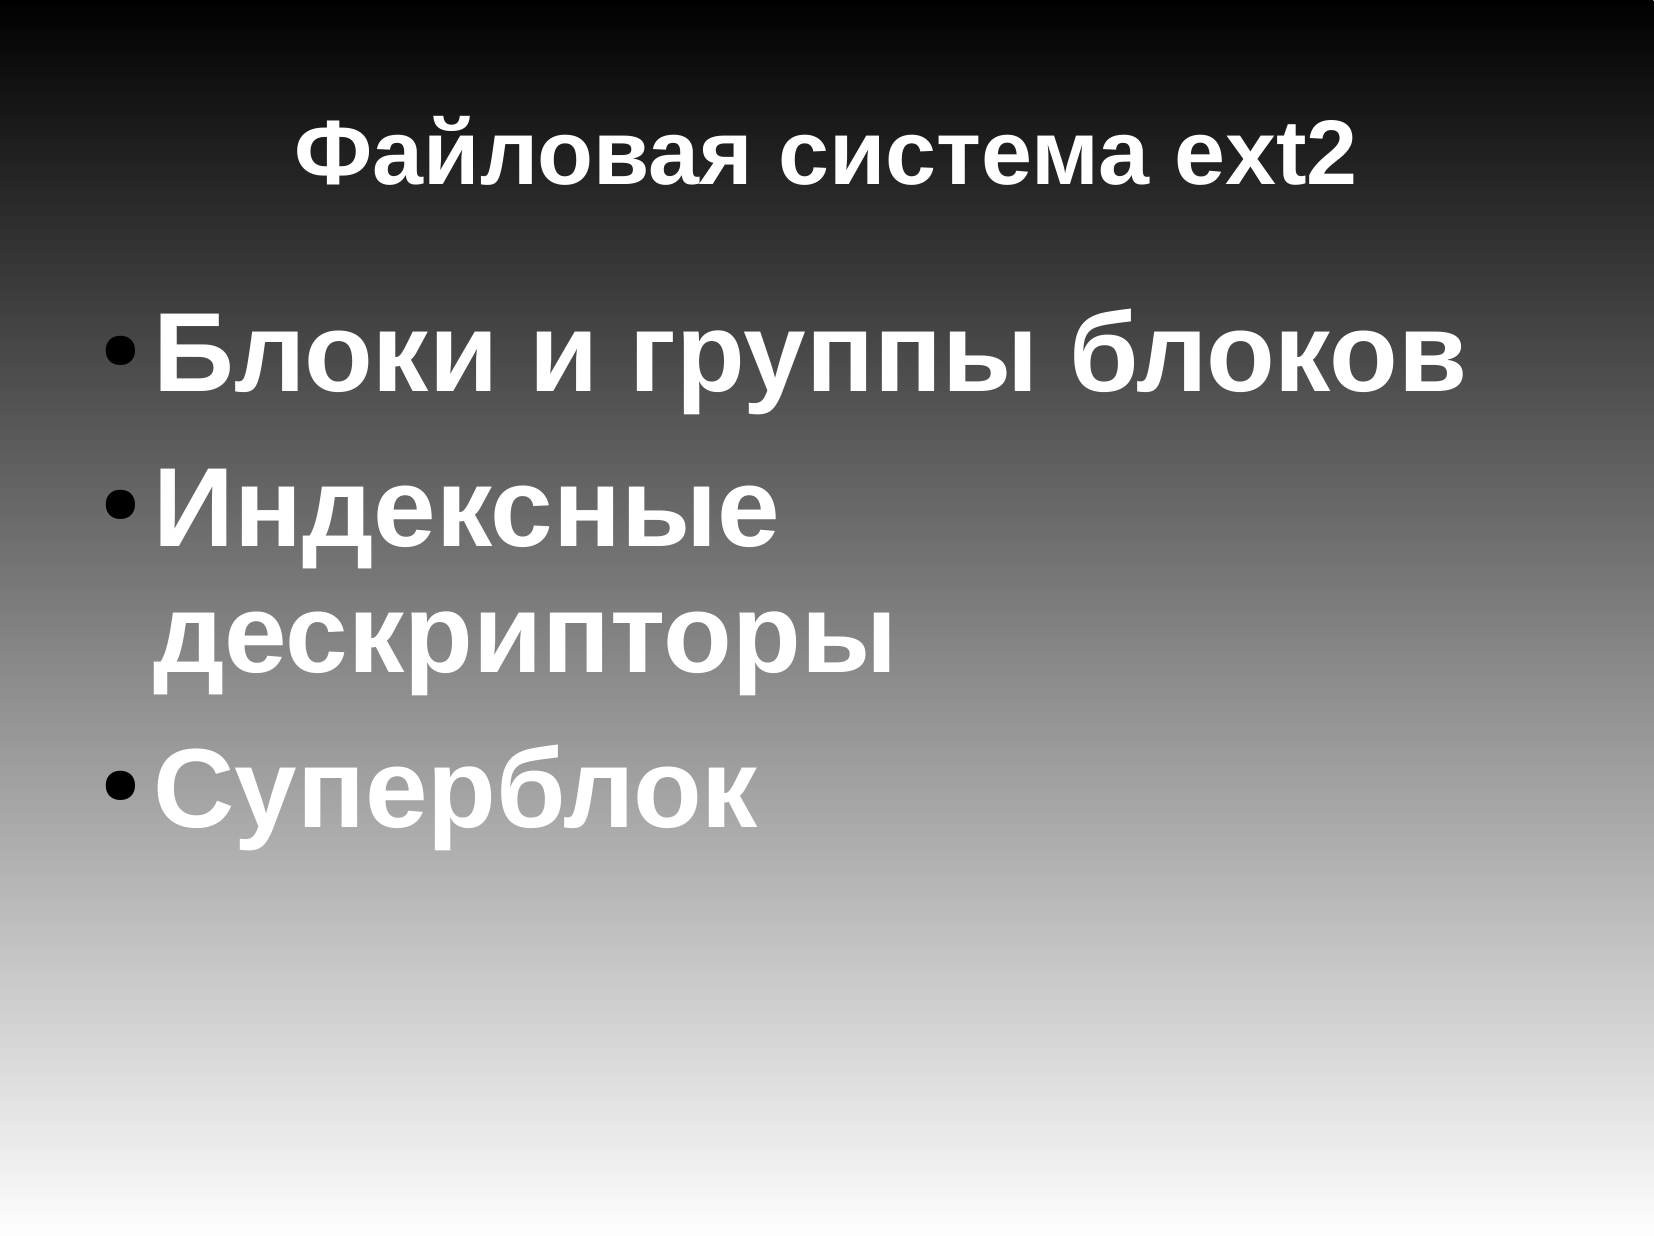

# Файловая система ext2
Блоки и группы блоков
Индексные дескрипторы
Суперблок